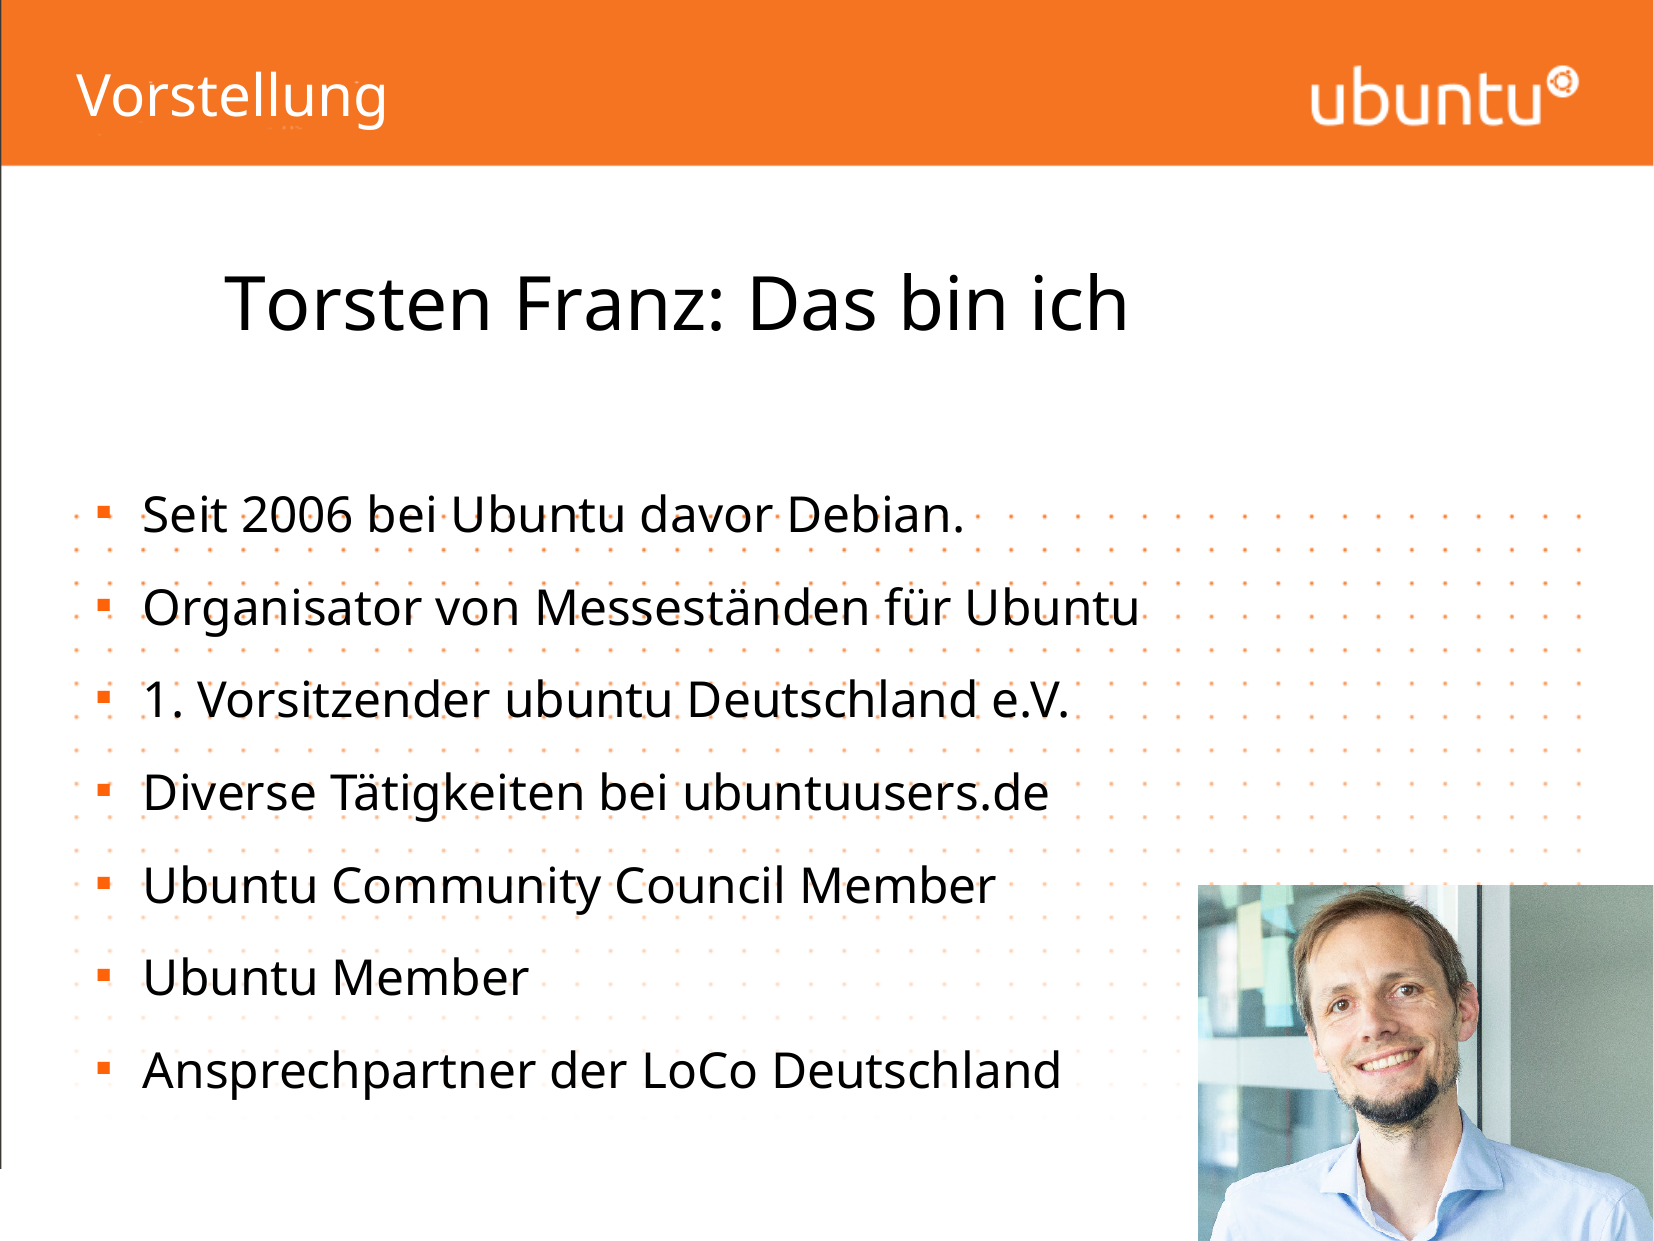

# Vorstellung
Torsten Franz: Das bin ich
Seit 2006 bei Ubuntu davor Debian.
Organisator von Messeständen für Ubuntu
1. Vorsitzender ubuntu Deutschland e.V.
Diverse Tätigkeiten bei ubuntuusers.de
Ubuntu Community Council Member
Ubuntu Member
Ansprechpartner der LoCo Deutschland